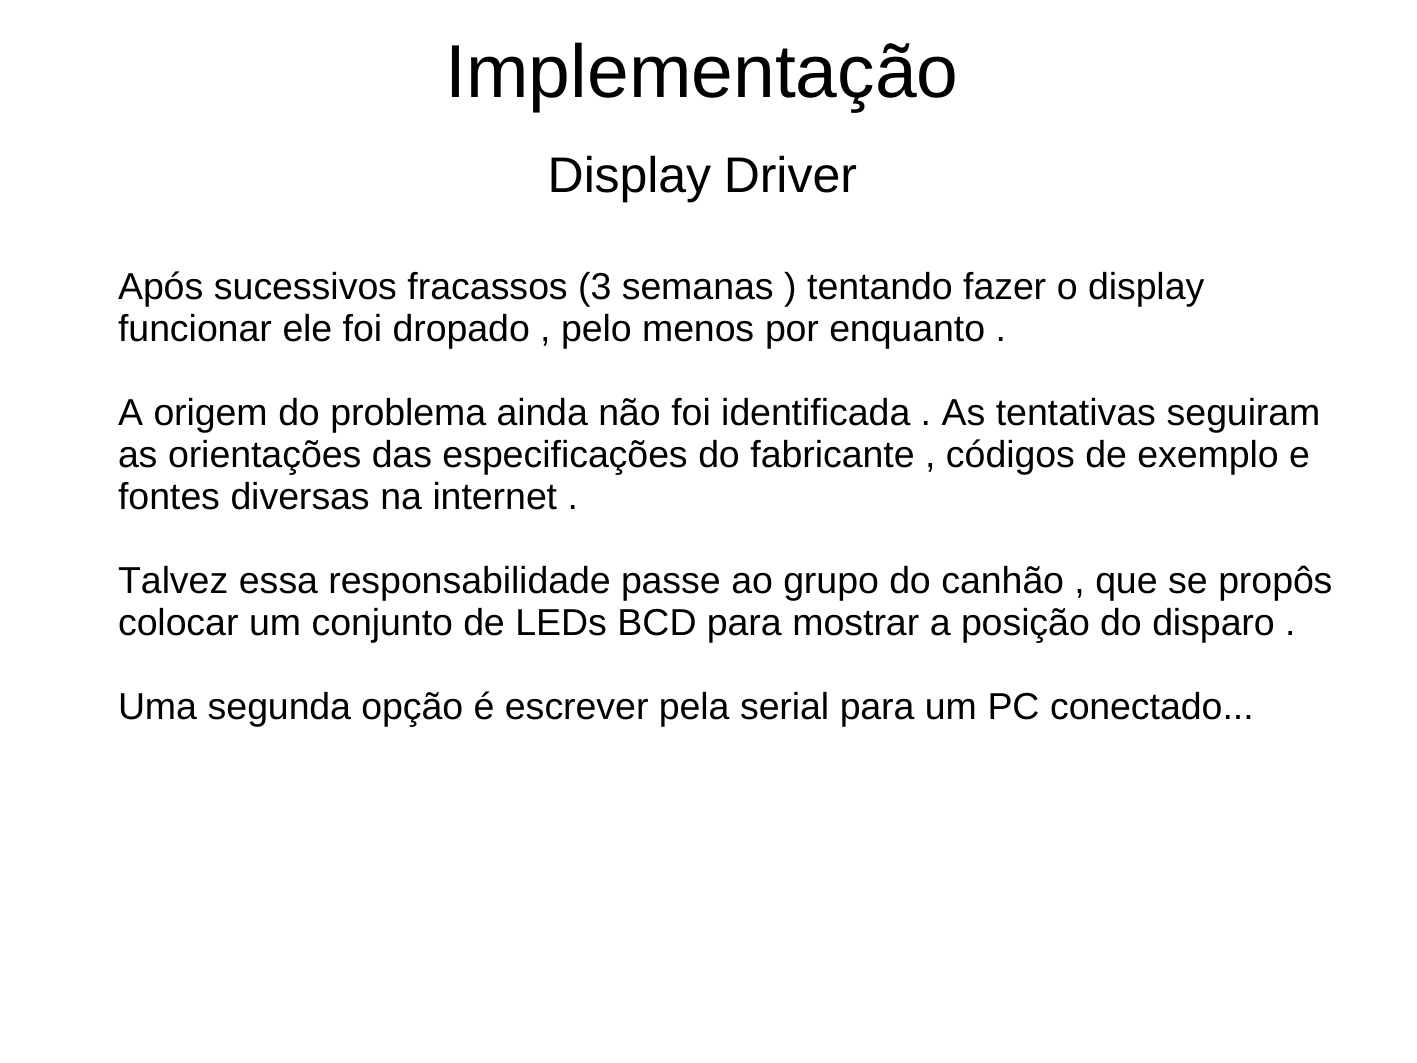

Implementação
Display Driver
Após sucessivos fracassos (3 semanas ) tentando fazer o display funcionar ele foi dropado , pelo menos por enquanto .
A origem do problema ainda não foi identificada . As tentativas seguiram as orientações das especificações do fabricante , códigos de exemplo e fontes diversas na internet .
Talvez essa responsabilidade passe ao grupo do canhão , que se propôs colocar um conjunto de LEDs BCD para mostrar a posição do disparo .
Uma segunda opção é escrever pela serial para um PC conectado...